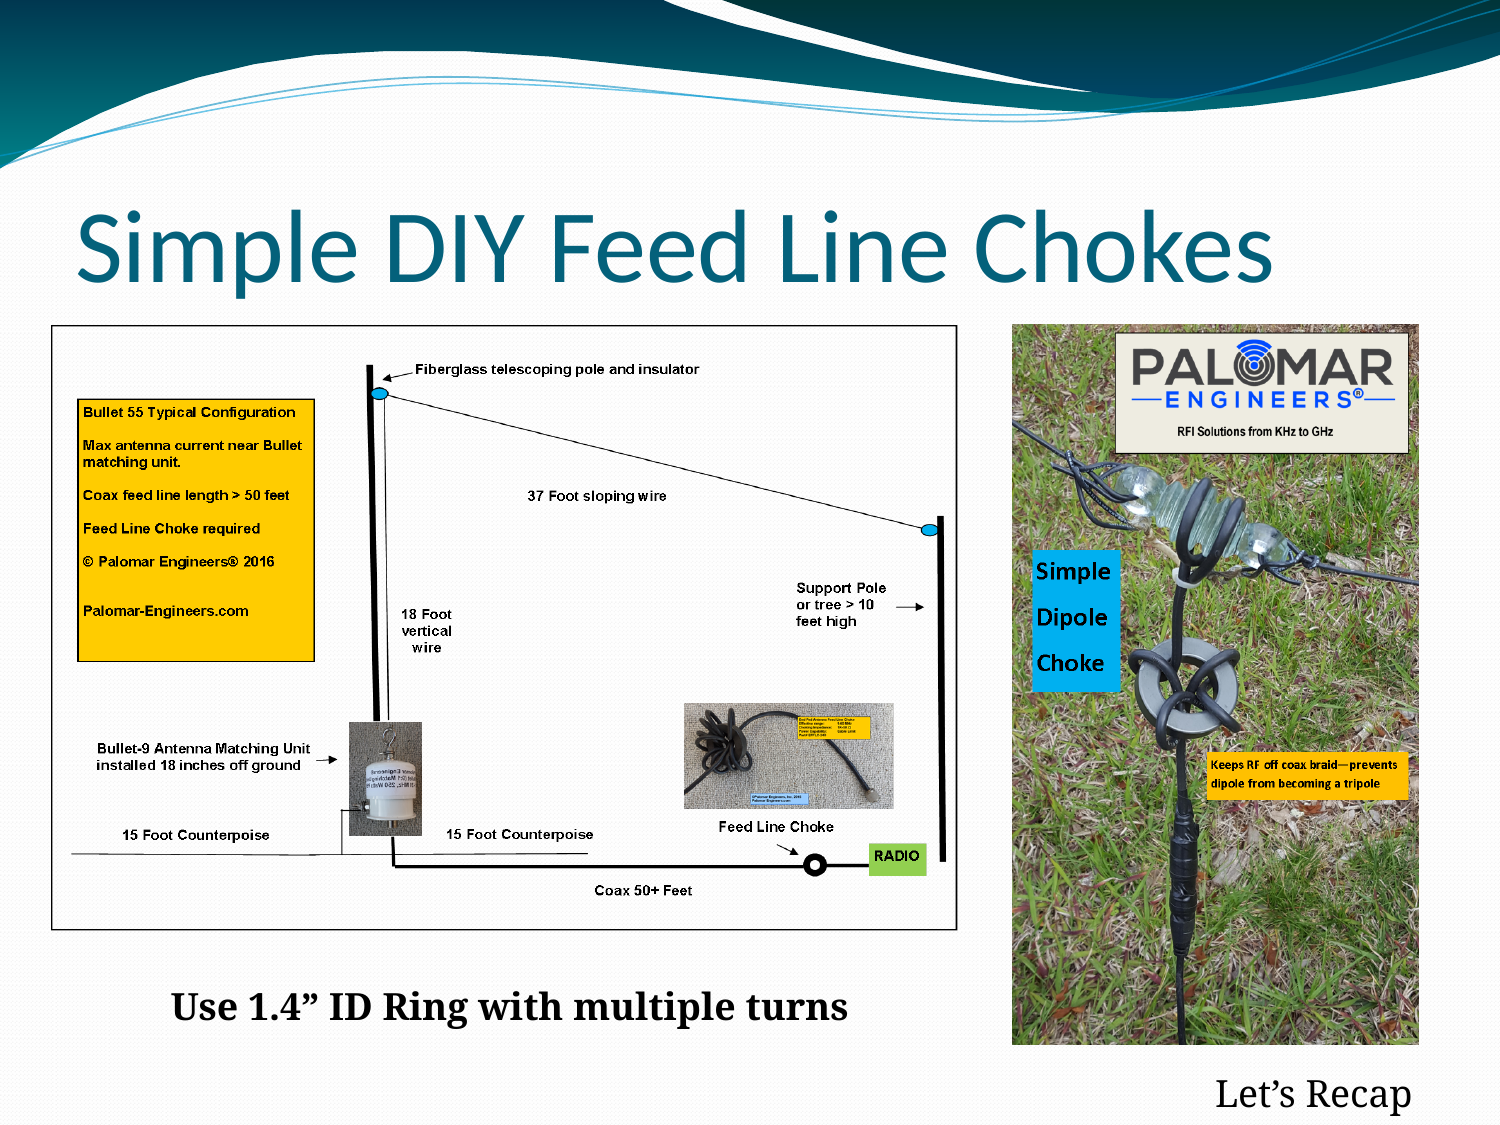

# Simple DIY Feed Line Chokes
Use 1.4” ID Ring with multiple turns
Let’s Recap